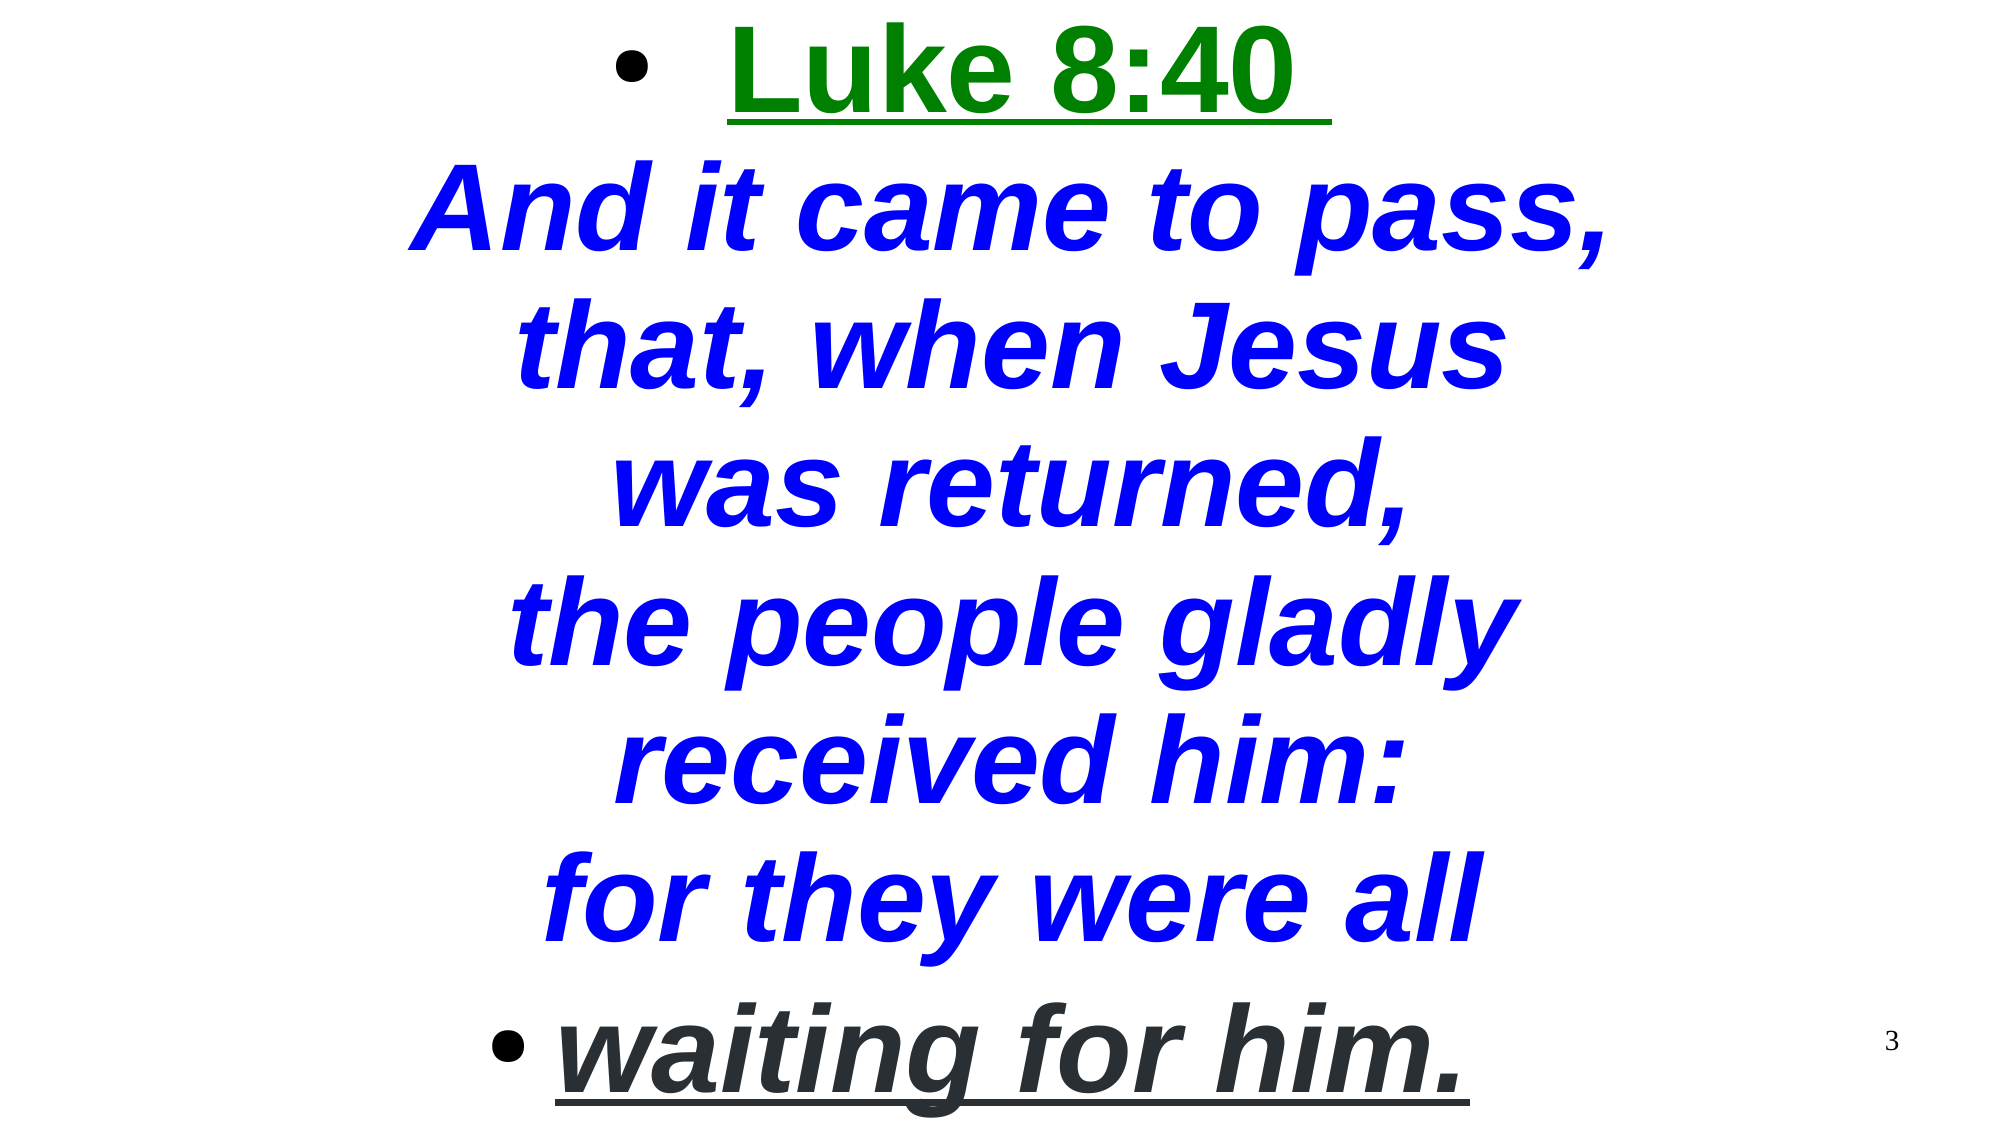

# Luke 8:40  And it came to pass, that, when Jesus was returned, the people gladly received him: for they were all
waiting for him.
3